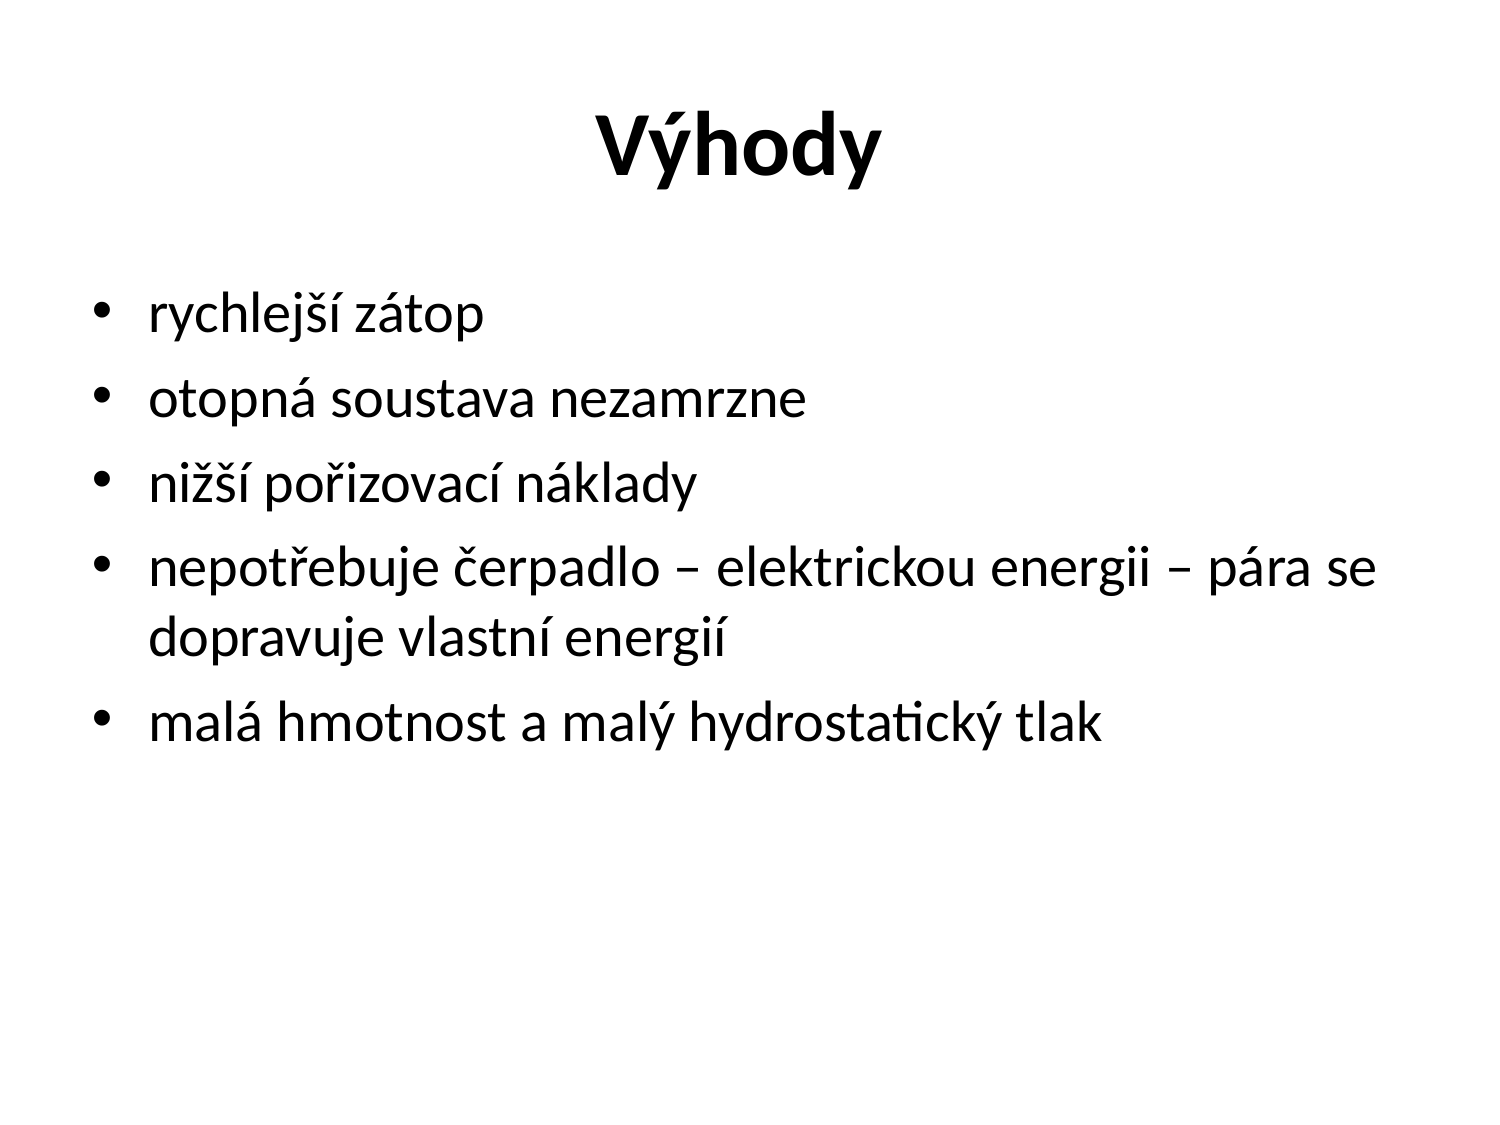

# Výhody
rychlejší zátop
otopná soustava nezamrzne
nižší pořizovací náklady
nepotřebuje čerpadlo – elektrickou energii – pára se dopravuje vlastní energií
malá hmotnost a malý hydrostatický tlak